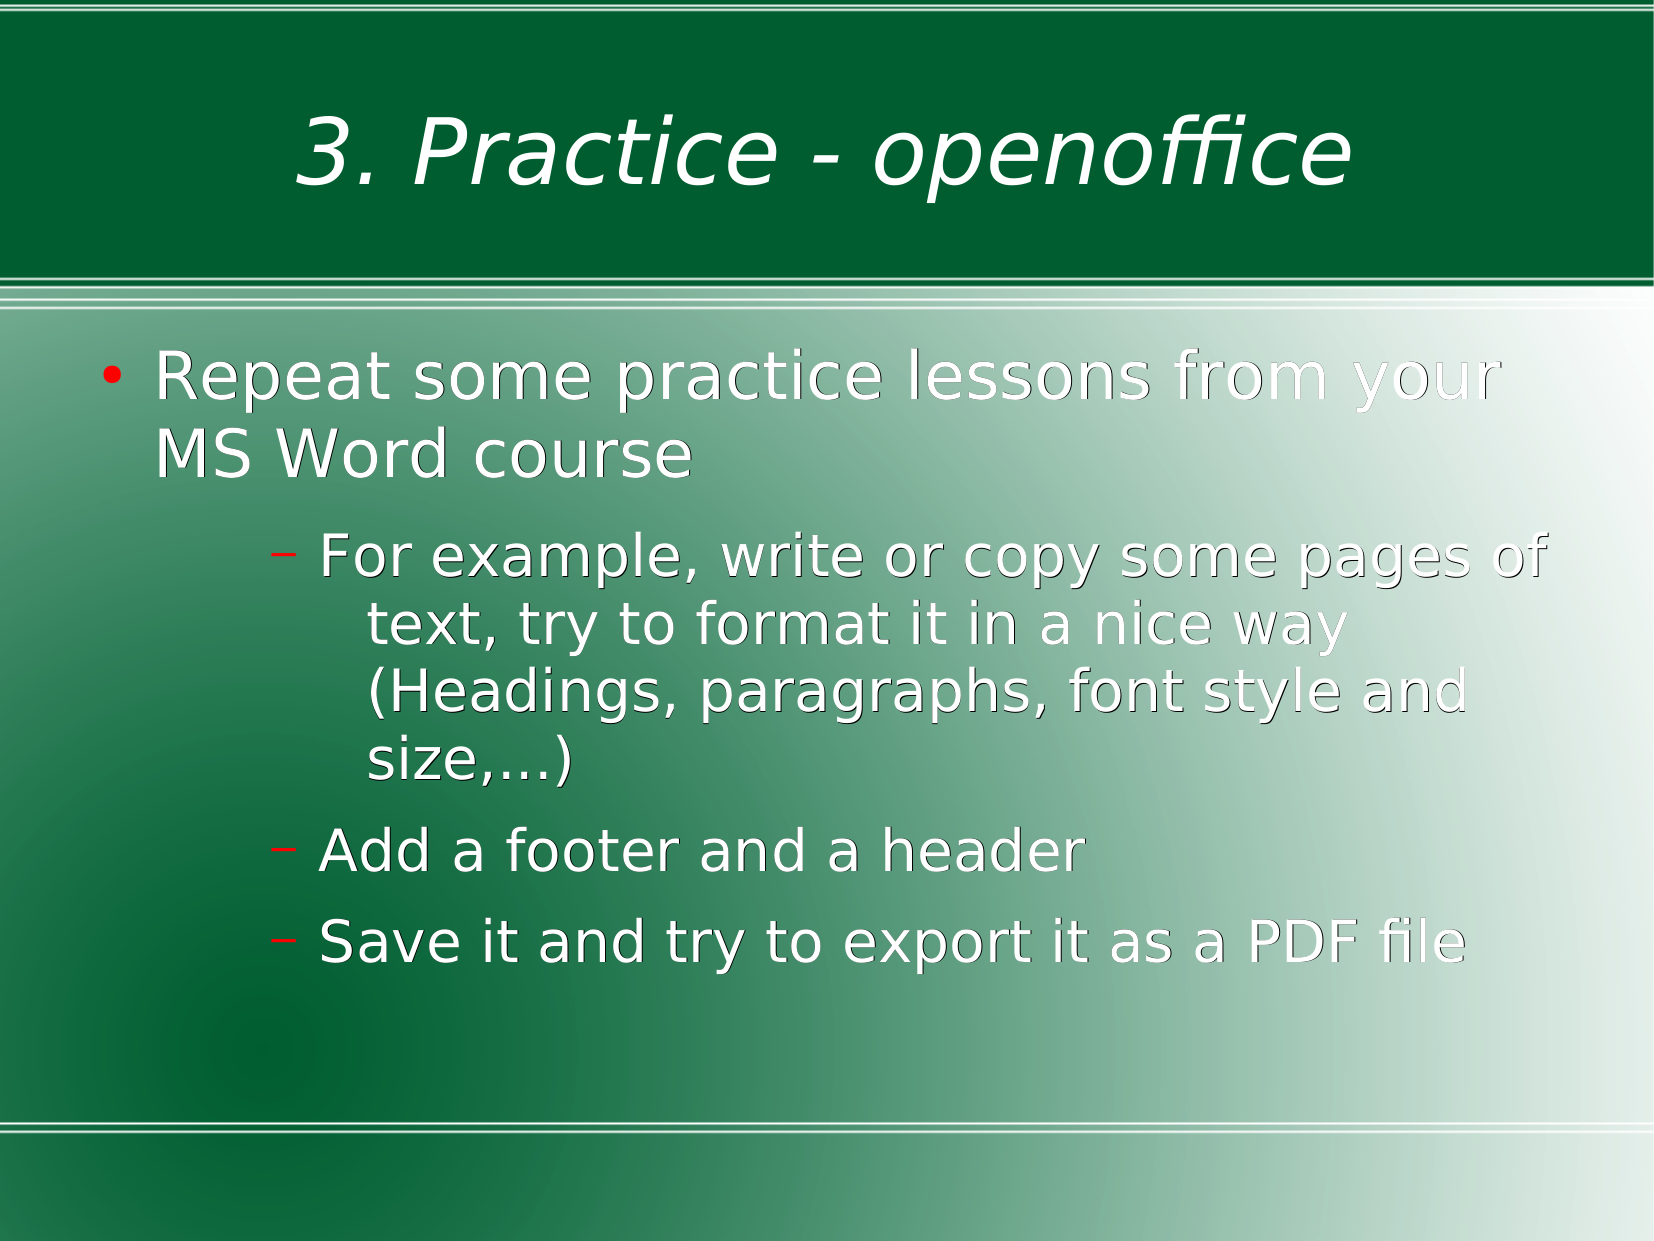

# 3. Practice - openoffice
Repeat some practice lessons from your MS Word course
For example, write or copy some pages of text, try to format it in a nice way (Headings, paragraphs, font style and size,...)
Add a footer and a header
Save it and try to export it as a PDF file